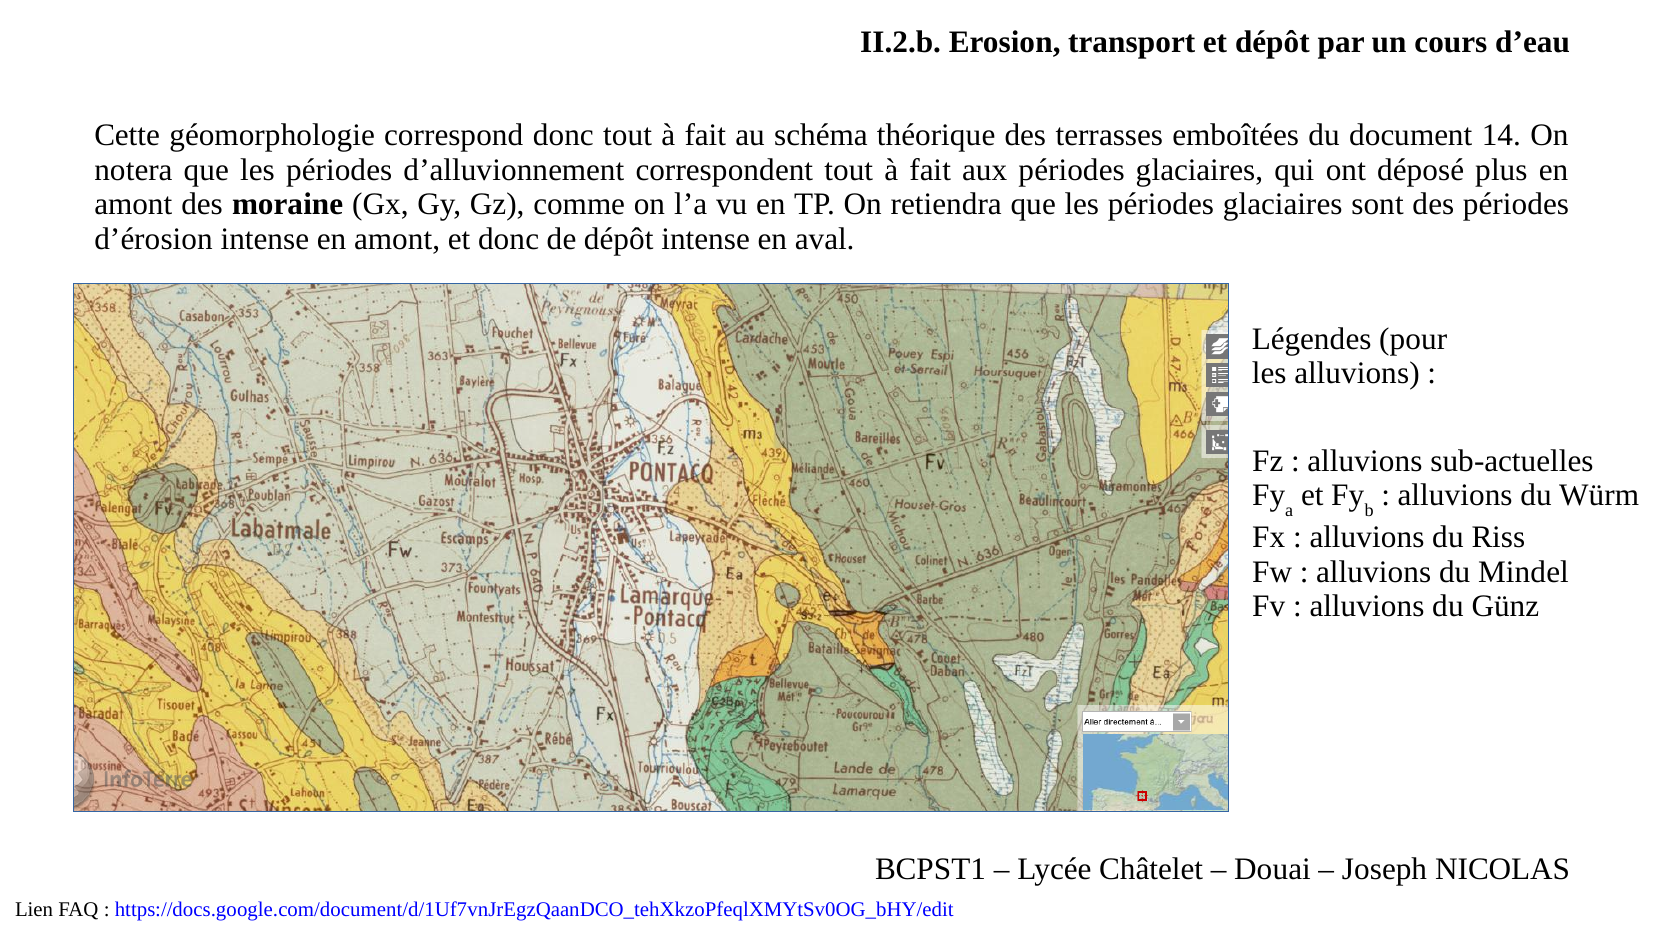

II.2.b. Erosion, transport et dépôt par un cours d’eau
Cette géomorphologie correspond donc tout à fait au schéma théorique des terrasses emboîtées du document 14. On notera que les périodes d’alluvionnement correspondent tout à fait aux périodes glaciaires, qui ont déposé plus en amont des moraine (Gx, Gy, Gz), comme on l’a vu en TP. On retiendra que les périodes glaciaires sont des périodes d’érosion intense en amont, et donc de dépôt intense en aval.
Légendes (pour les alluvions) :
Fz : alluvions sub-actuelles
Fya et Fyb : alluvions du Würm
Fx : alluvions du Riss
Fw : alluvions du Mindel
Fv : alluvions du Günz
BCPST1 – Lycée Châtelet – Douai – Joseph NICOLAS
Lien FAQ : https://docs.google.com/document/d/1Uf7vnJrEgzQaanDCO_tehXkzoPfeqlXMYtSv0OG_bHY/edit